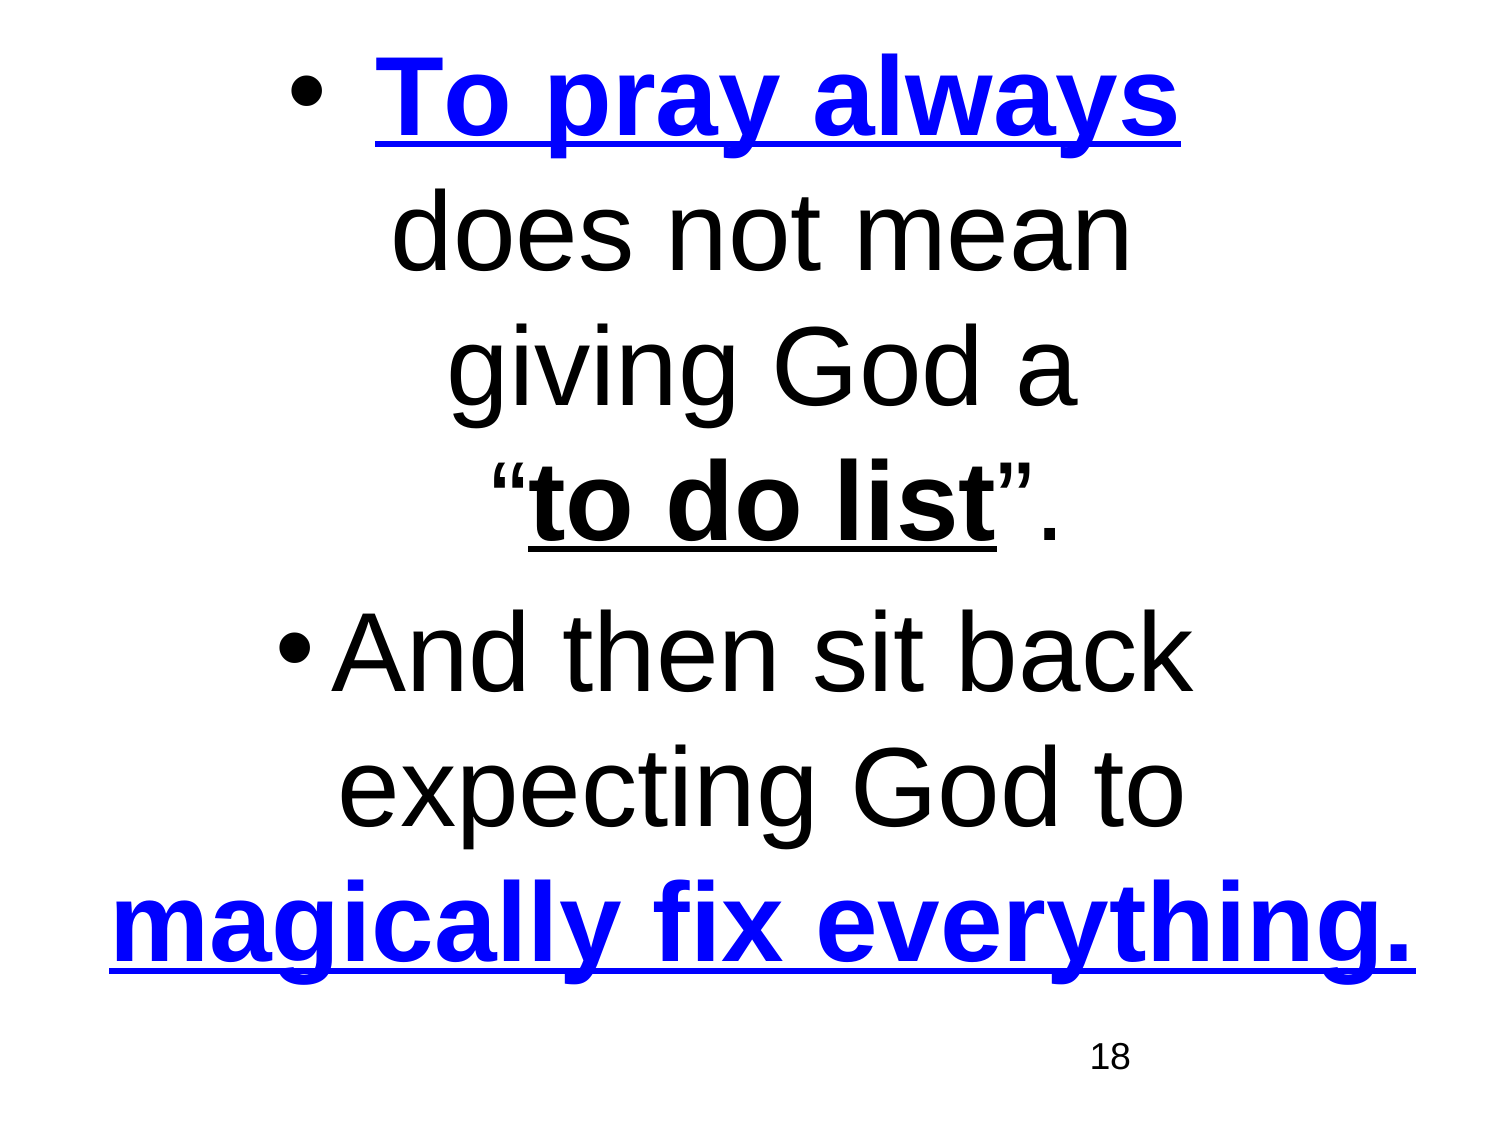

# To pray always does not mean giving God a “to do list”.
And then sit back
expecting God to
magically fix everything.
18